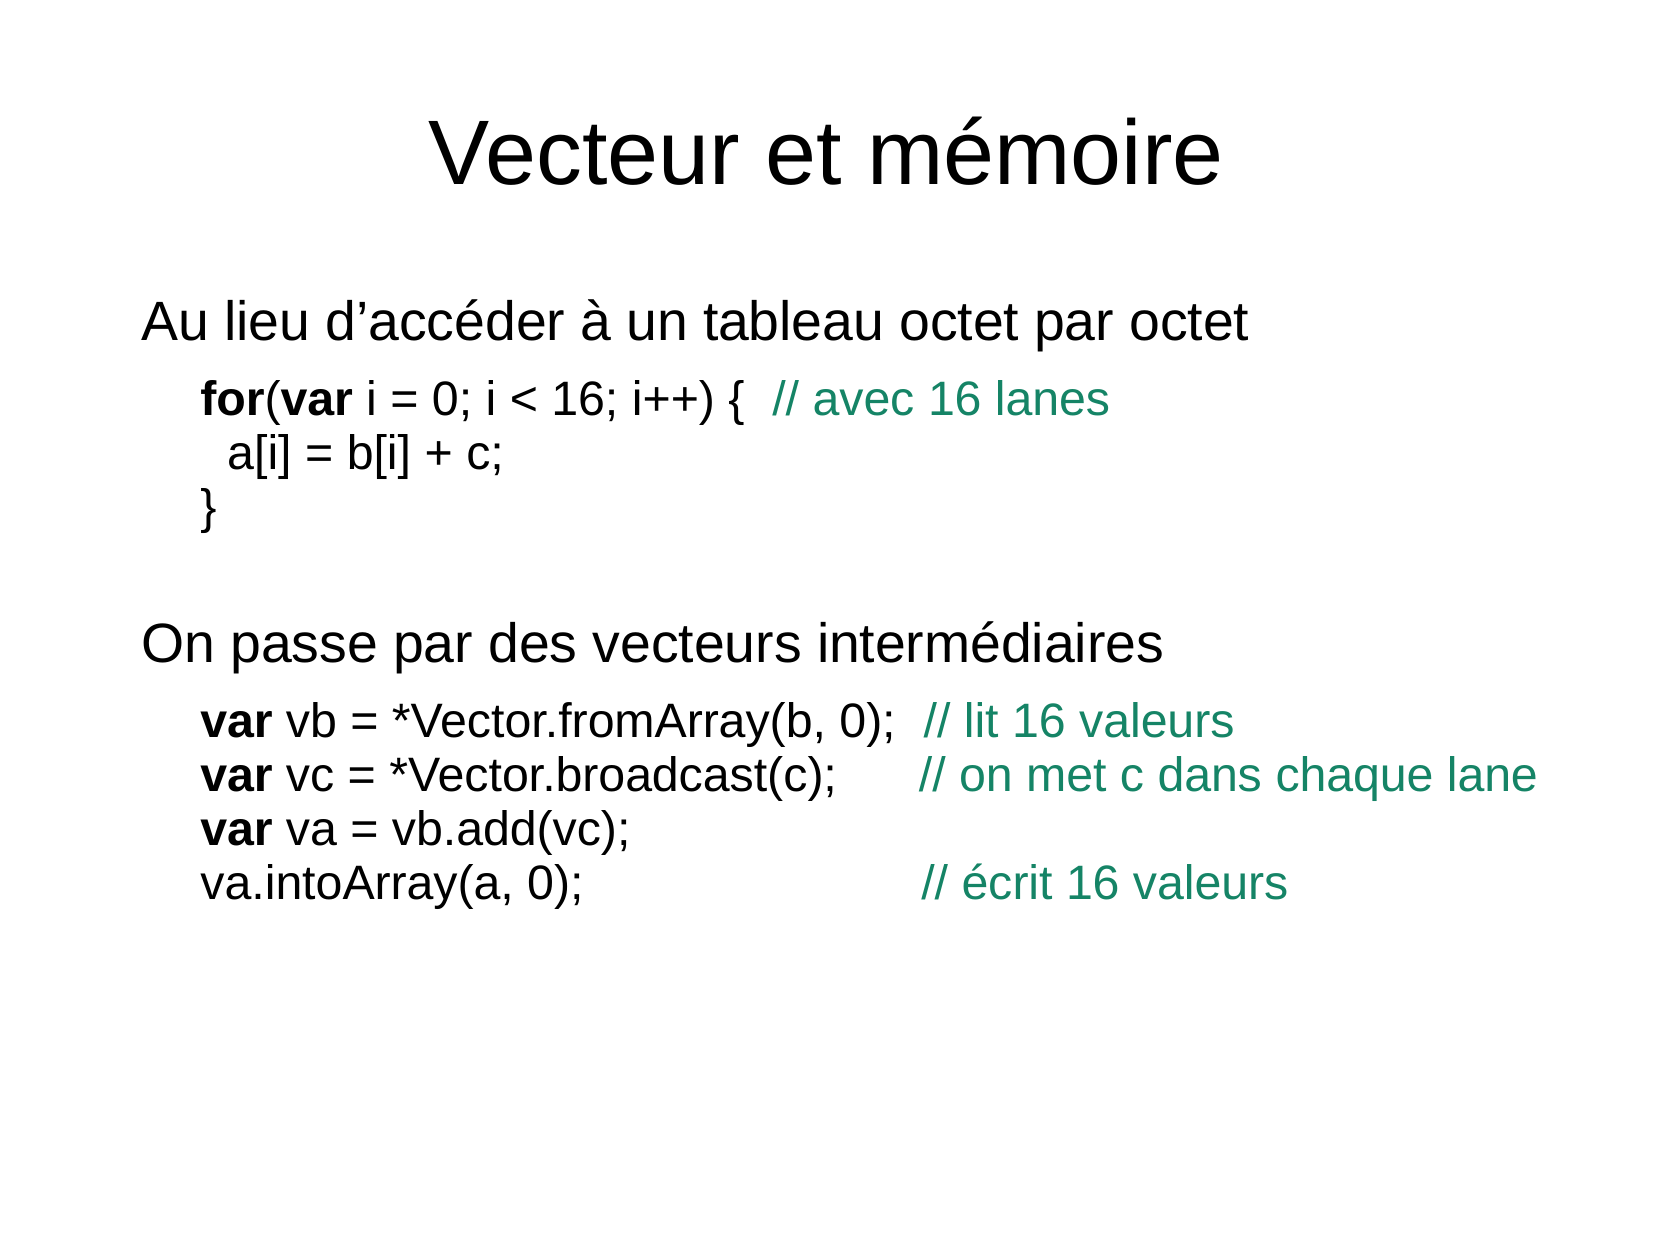

# Vecteur et mémoire
Au lieu d’accéder à un tableau octet par octet
for(var i = 0; i < 16; i++) { // avec 16 lanes
 a[i] = b[i] + c;
}
On passe par des vecteurs intermédiaires
var vb = *Vector.fromArray(b, 0); // lit 16 valeurs
var vc = *Vector.broadcast(c); // on met c dans chaque lane
var va = vb.add(vc);
va.intoArray(a, 0); // écrit 16 valeurs